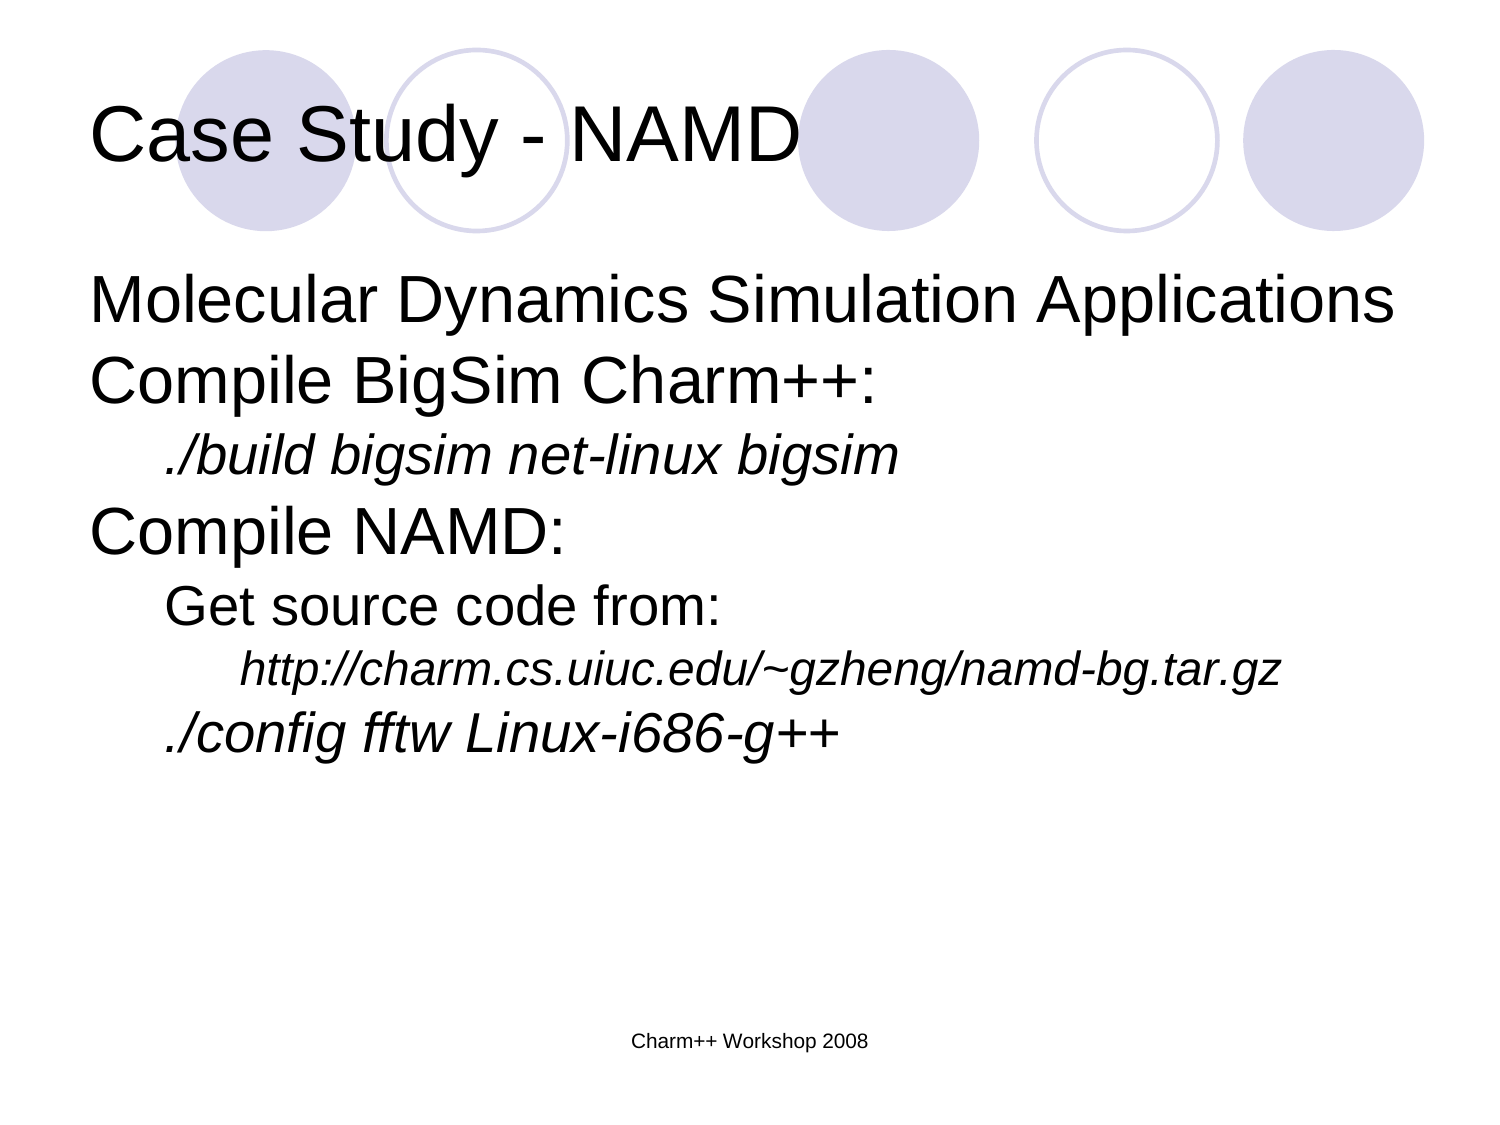

# Case Study - NAMD
Molecular Dynamics Simulation Applications
Compile BigSim Charm++:
./build bigsim net-linux bigsim
Compile NAMD:
Get source code from:
http://charm.cs.uiuc.edu/~gzheng/namd-bg.tar.gz
./config fftw Linux-i686-g++
Charm++ Workshop 2008